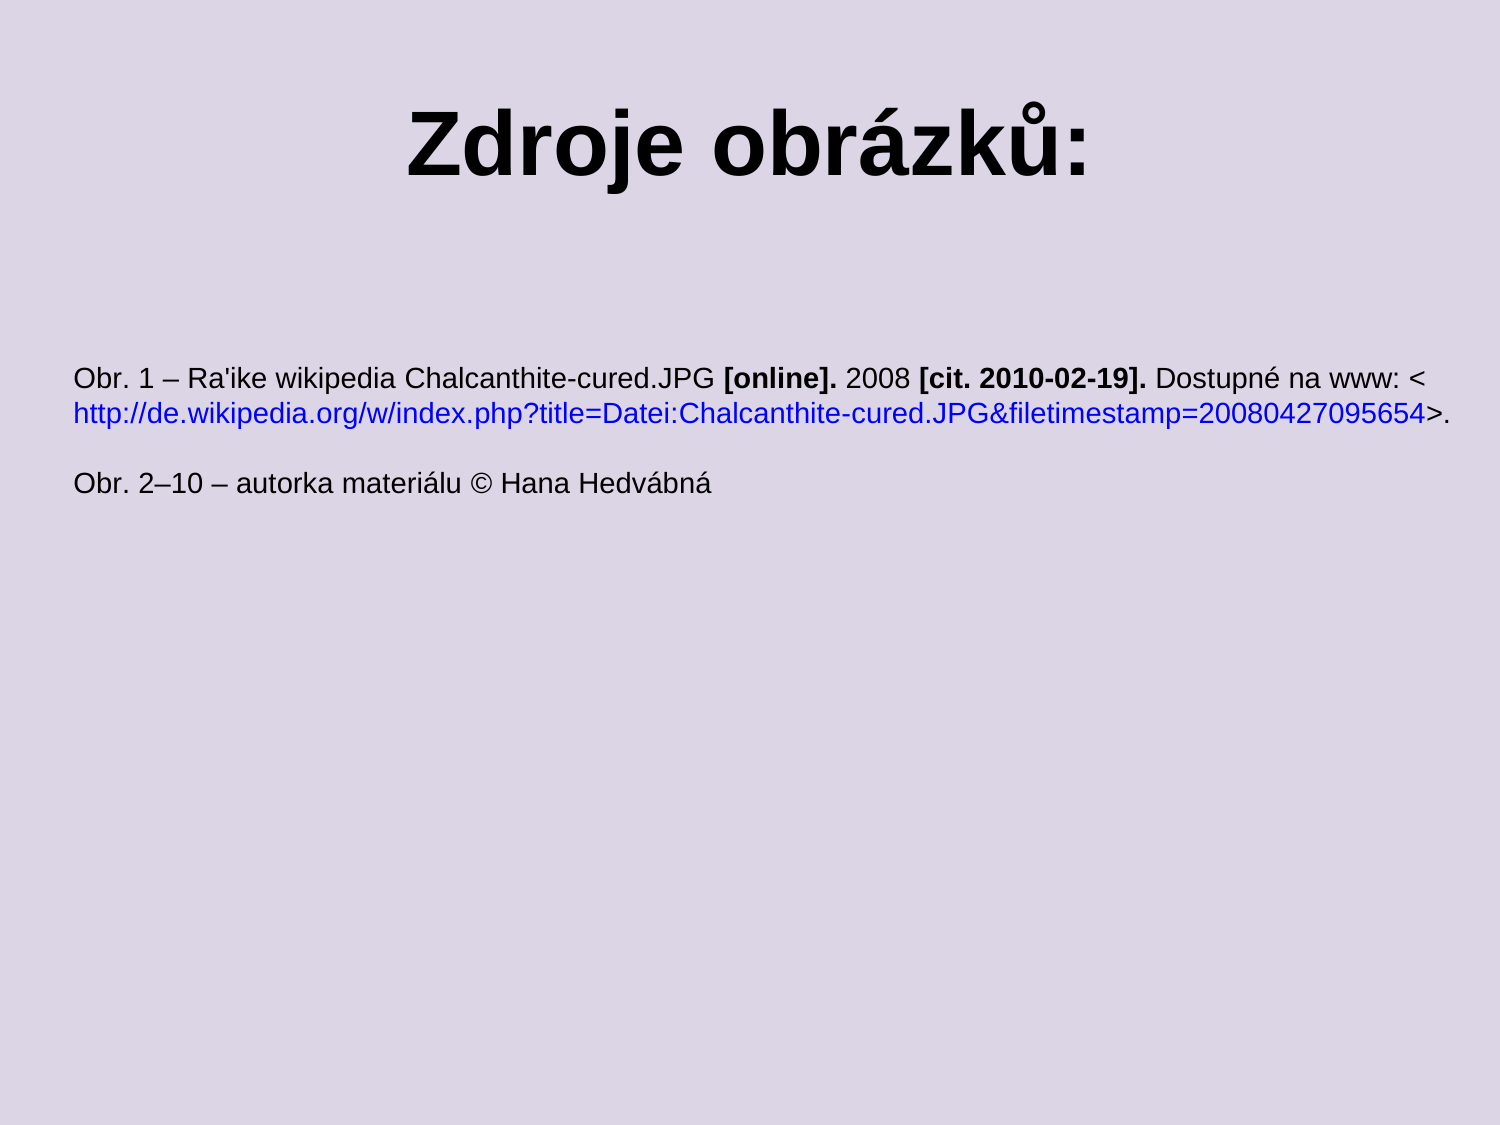

# Zdroje obrázků:
Obr. 1 – Ra'ike wikipedia Chalcanthite-cured.JPG [online]. 2008 [cit. 2010-02-19]. Dostupné na www: <http://de.wikipedia.org/w/index.php?title=Datei:Chalcanthite-cured.JPG&filetimestamp=20080427095654>.
Obr. 2–10 – autorka materiálu © Hana Hedvábná